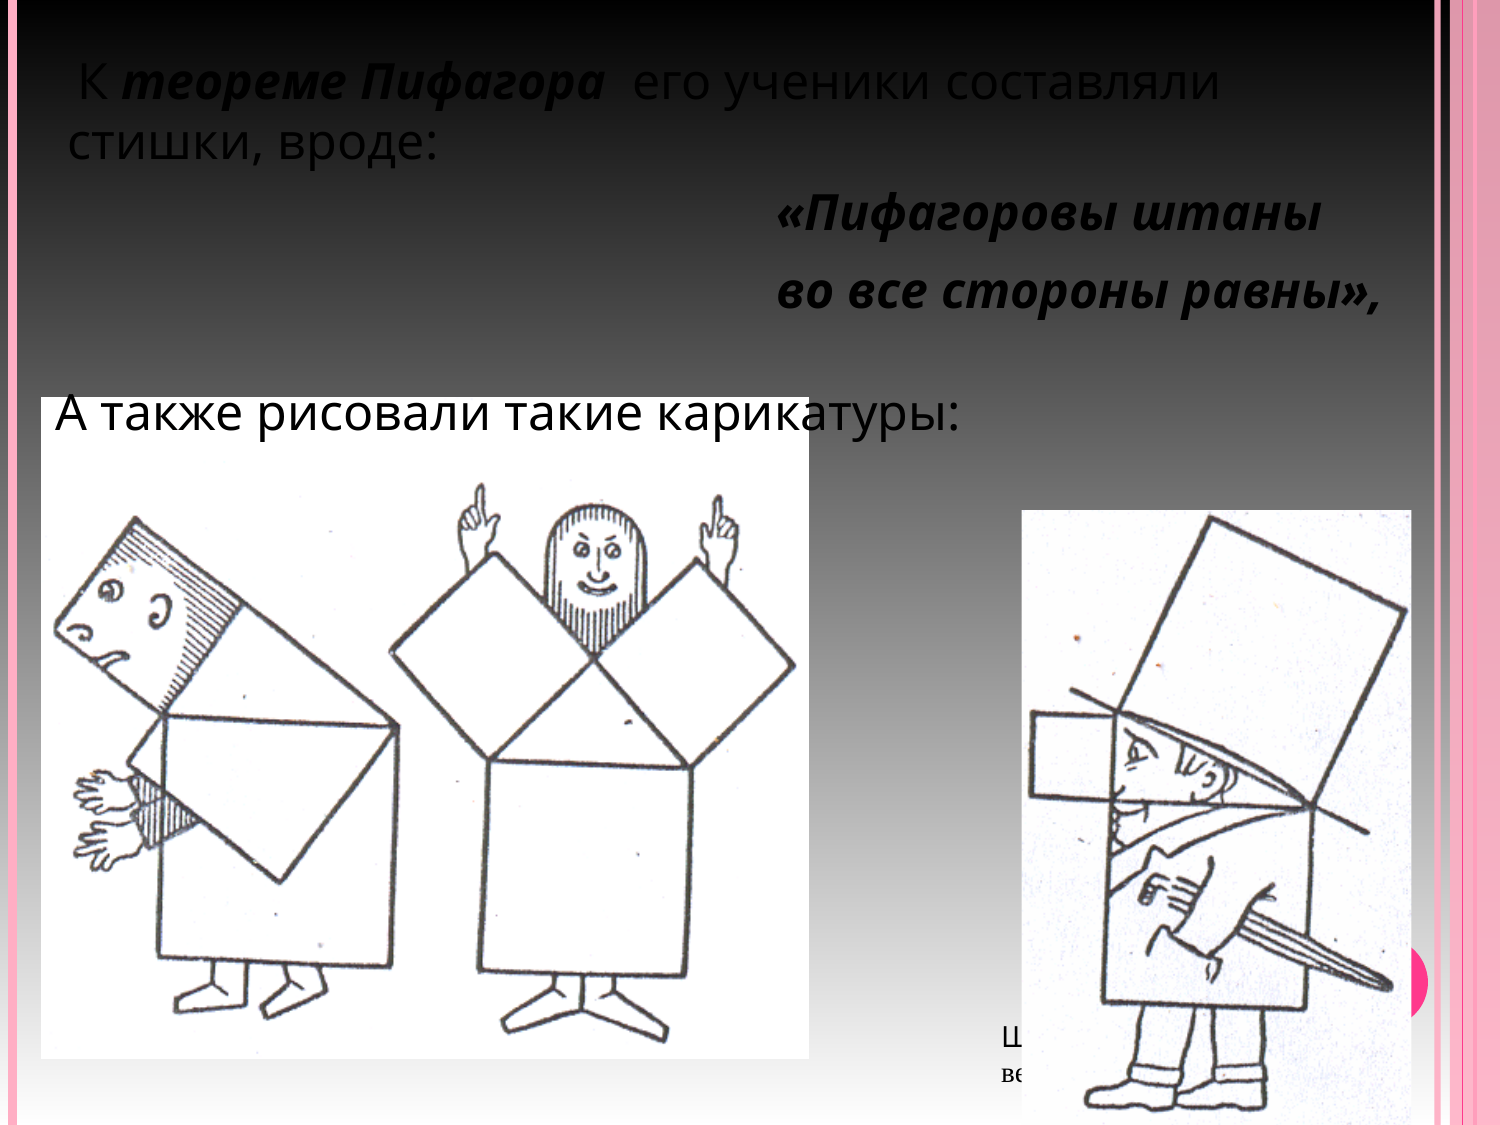

К теореме Пифагора его ученики составляли стишки, вроде:
«Пифагоровы штаны
во все стороны равны»,
А также рисовали такие карикатуры:
Шарж из учебника XVI века.